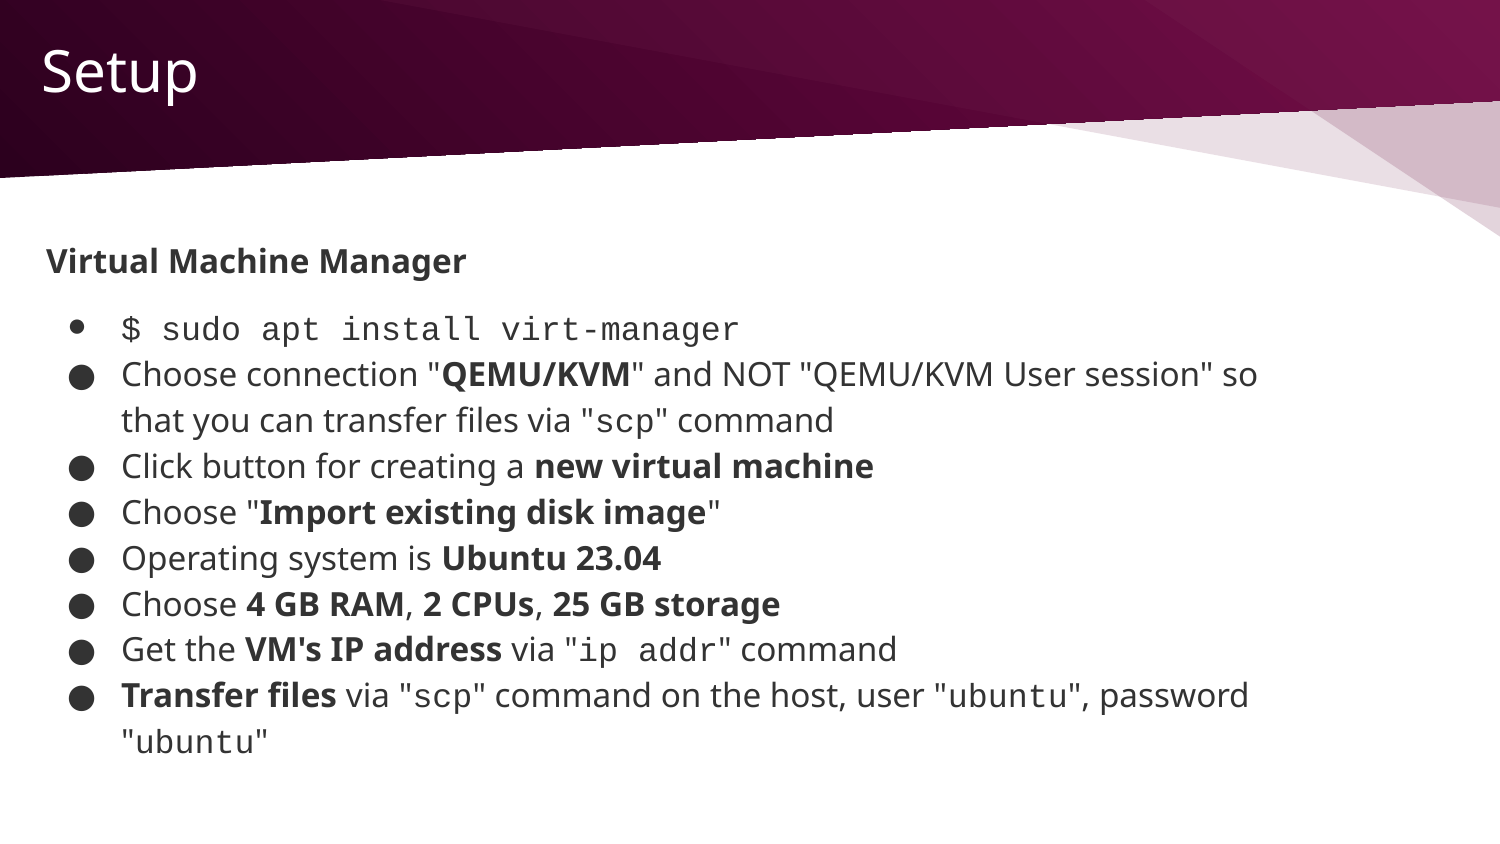

Setup
# Virtual Machine Manager
$ sudo apt install virt-manager
Choose connection "QEMU/KVM" and NOT "QEMU/KVM User session" so that you can transfer files via "scp" command
Click button for creating a new virtual machine
Choose "Import existing disk image"
Operating system is Ubuntu 23.04
Choose 4 GB RAM, 2 CPUs, 25 GB storage
Get the VM's IP address via "ip addr" command
Transfer files via "scp" command on the host, user "ubuntu", password "ubuntu"